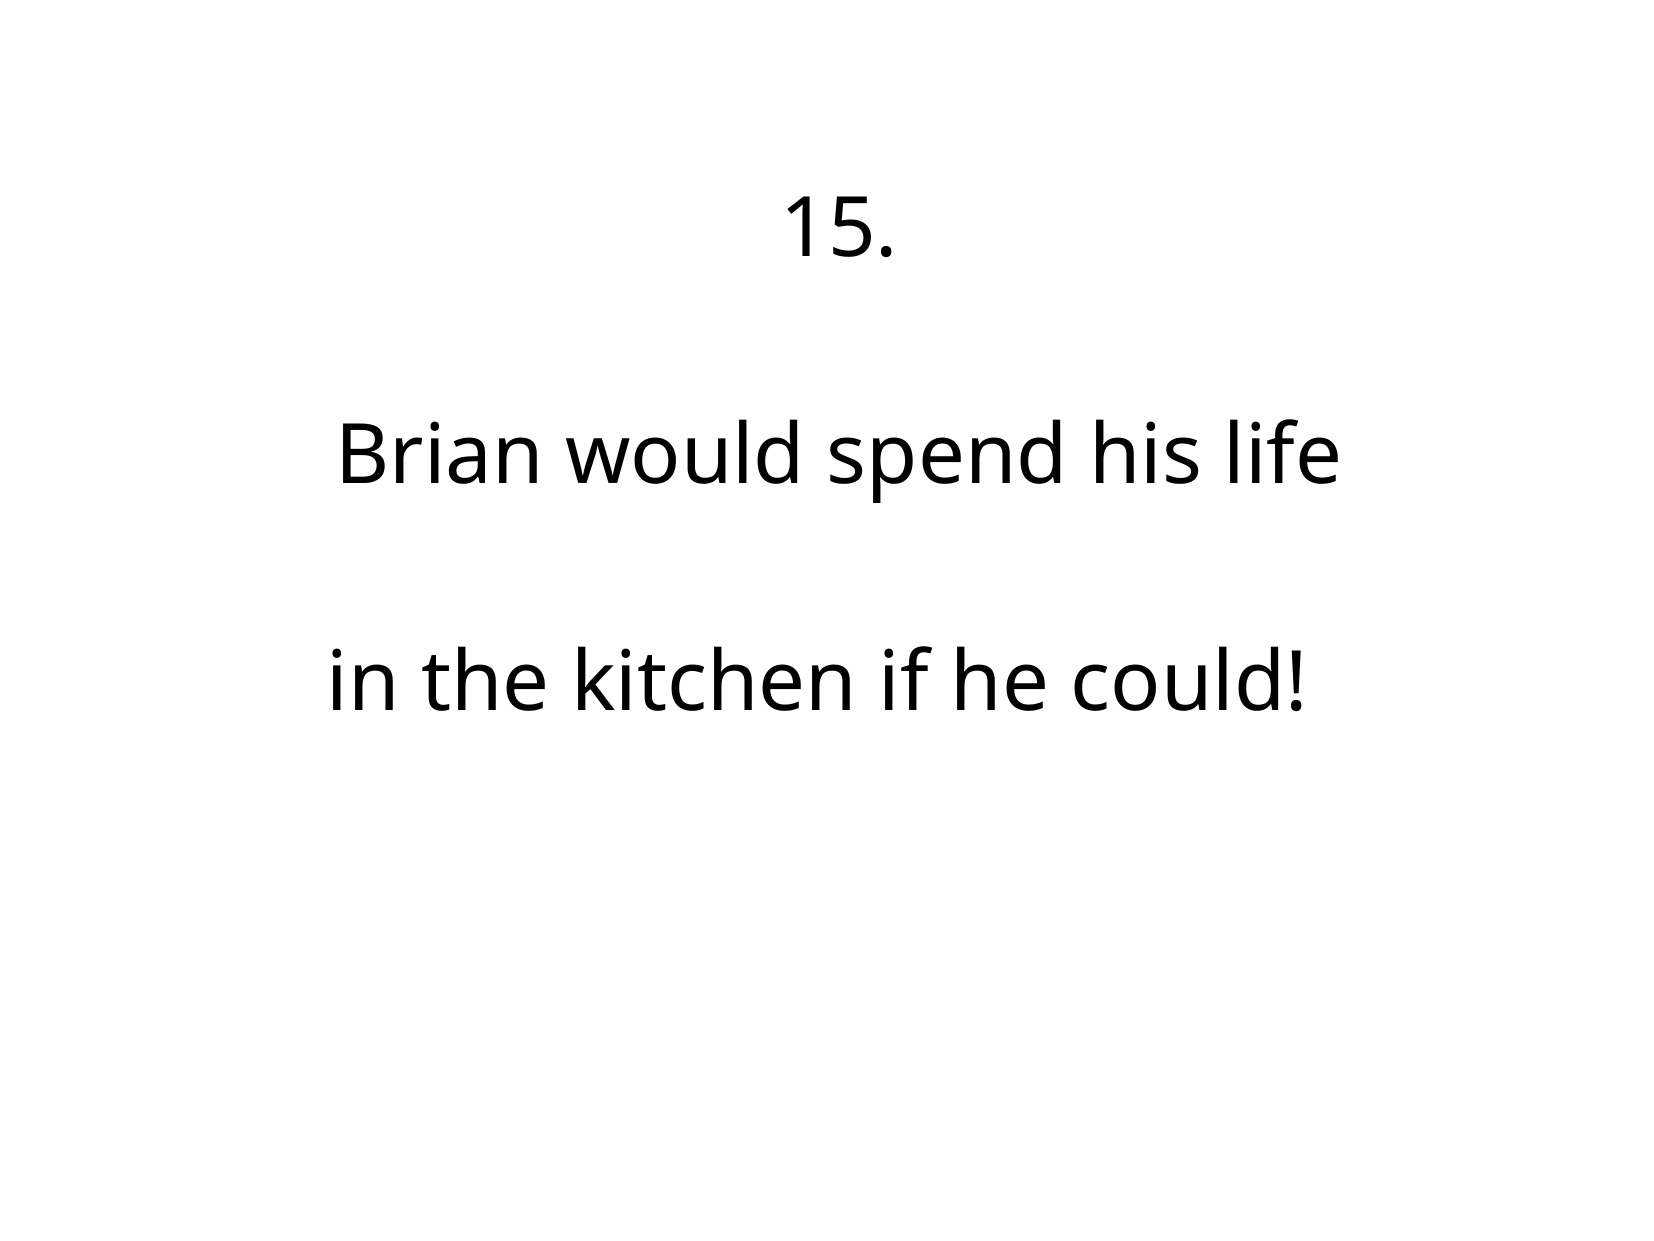

15.
Brian would spend his life
in the kitchen if he could!